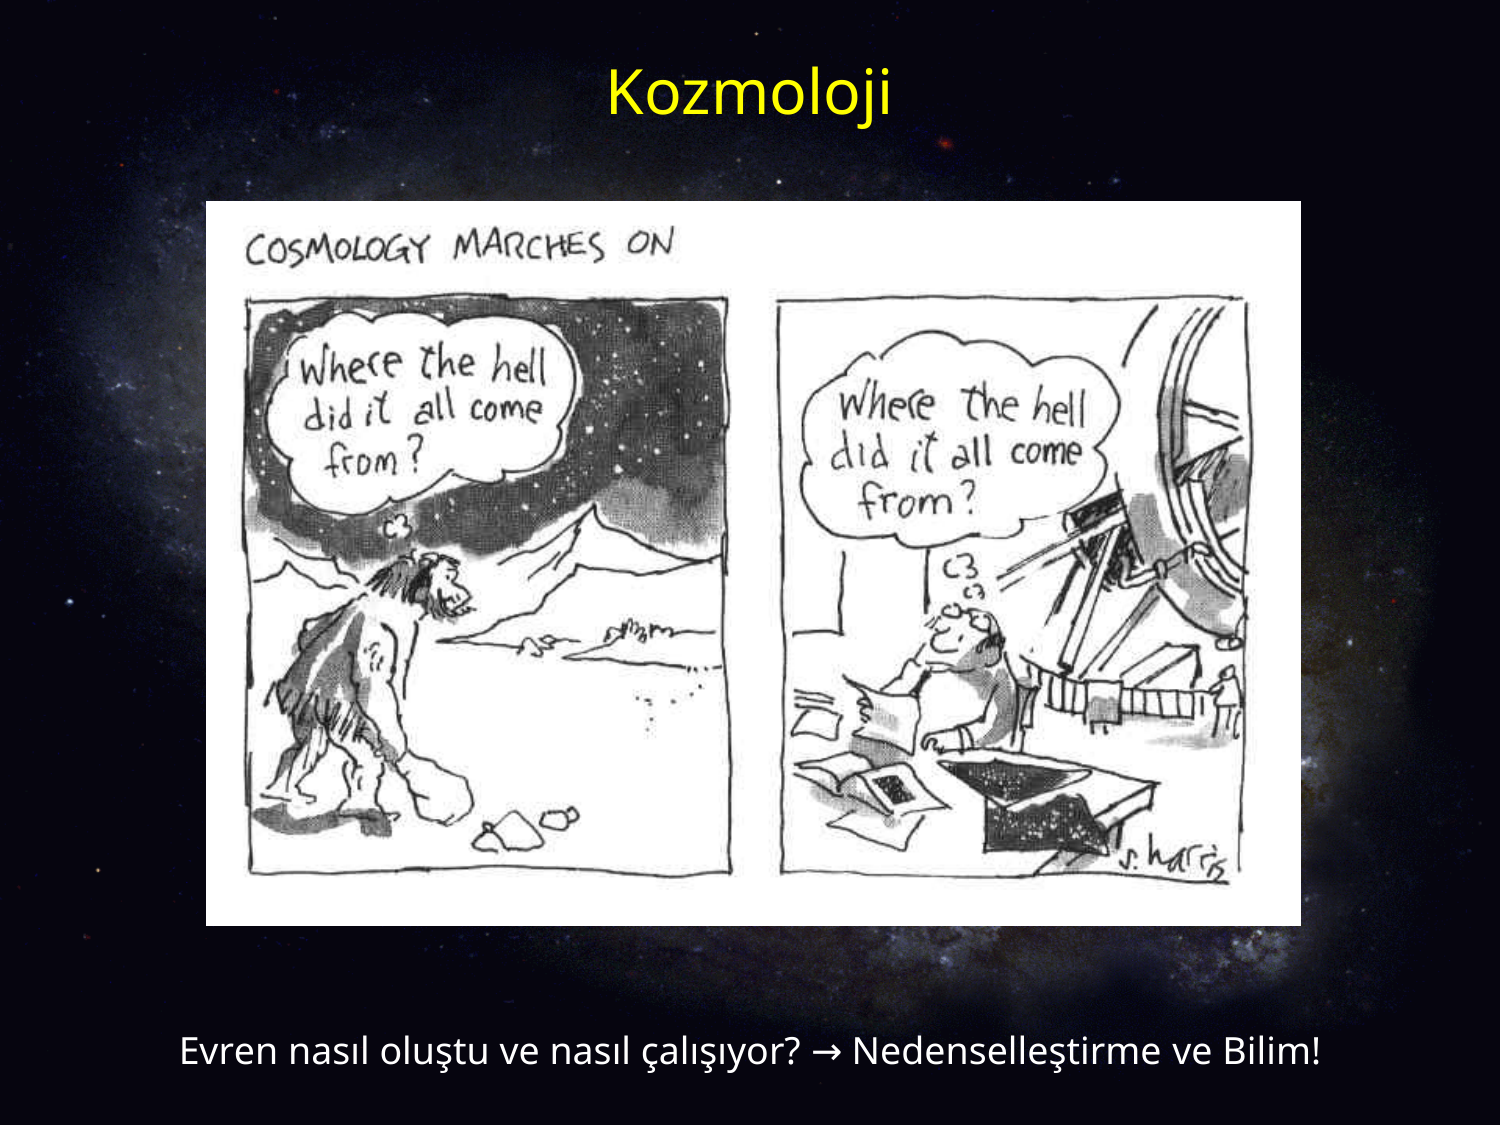

# Kozmoloji
Evren nasıl oluştu ve nasıl çalışıyor? → Nedenselleştirme ve Bilim!